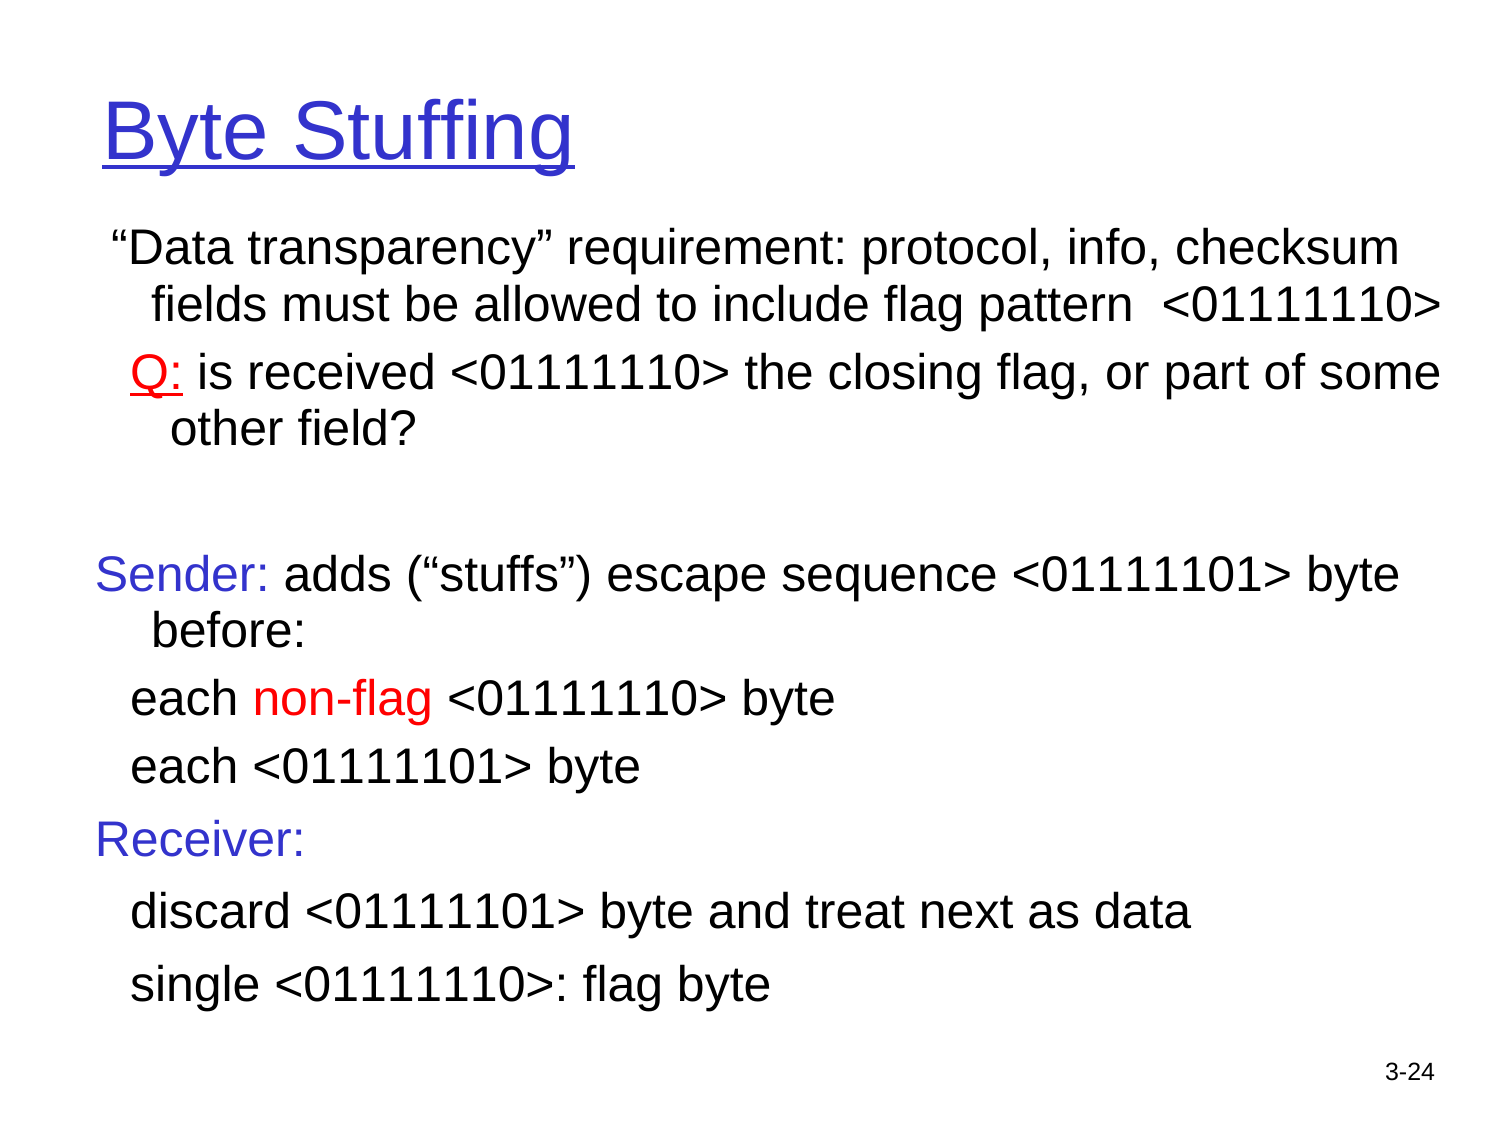

# Byte Stuffing
 “Data transparency” requirement: protocol, info, checksum fields must be allowed to include flag pattern <01111110>
Q: is received <01111110> the closing flag, or part of some other field?
Sender: adds (“stuffs”) escape sequence <01111101> byte before:
each non-flag <01111110> byte
each <01111101> byte
Receiver:
discard <01111101> byte and treat next as data
single <01111110>: flag byte
24